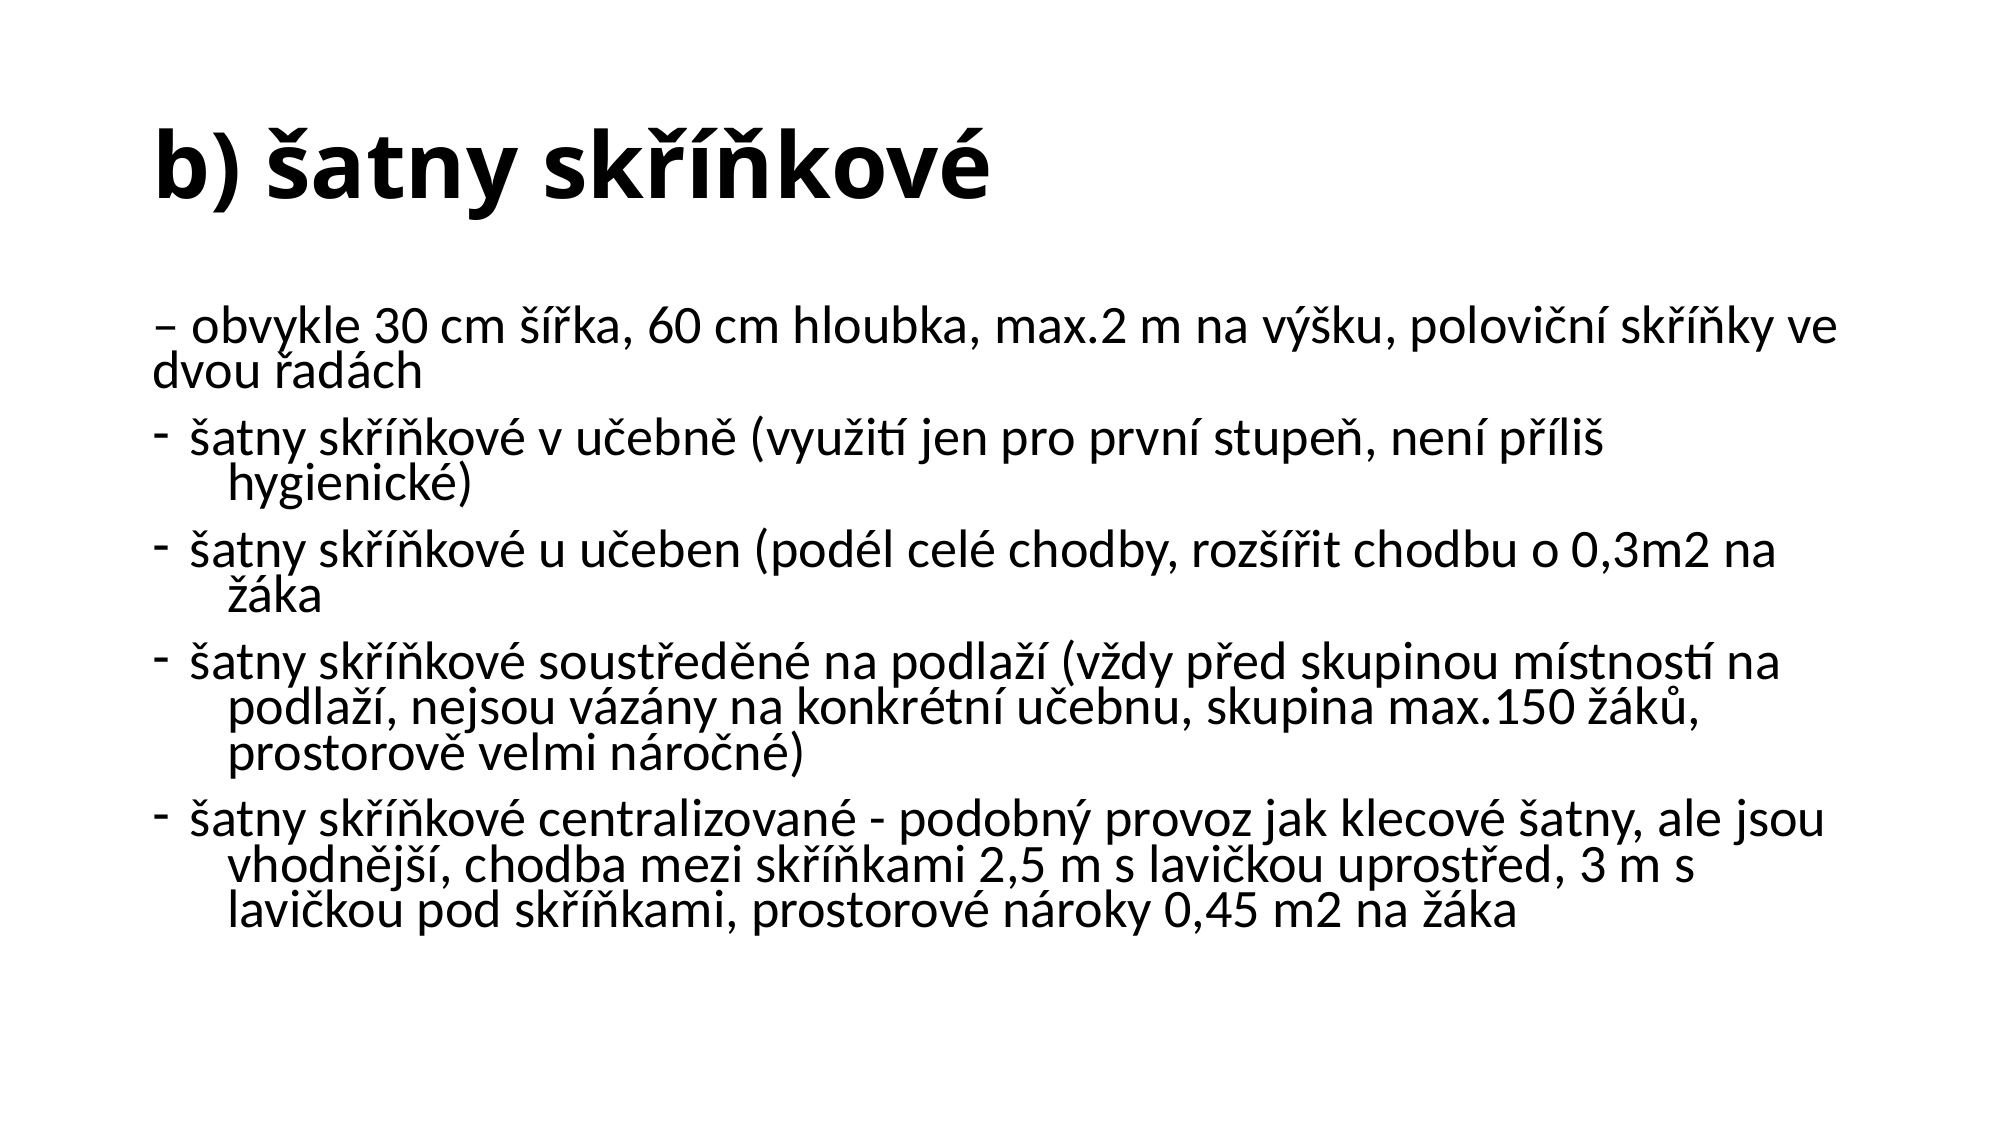

# b) šatny skříňkové
– obvykle 30 cm šířka, 60 cm hloubka, max.2 m na výšku, poloviční skříňky ve dvou řadách
šatny skříňkové v učebně (využití jen pro první stupeň, není příliš hygienické)
šatny skříňkové u učeben (podél celé chodby, rozšířit chodbu o 0,3m2 na žáka
šatny skříňkové soustředěné na podlaží (vždy před skupinou místností na podlaží, nejsou vázány na konkrétní učebnu, skupina max.150 žáků, prostorově velmi náročné)
šatny skříňkové centralizované - podobný provoz jak klecové šatny, ale jsou vhodnější, chodba mezi skříňkami 2,5 m s lavičkou uprostřed, 3 m s lavičkou pod skříňkami, prostorové nároky 0,45 m2 na žáka